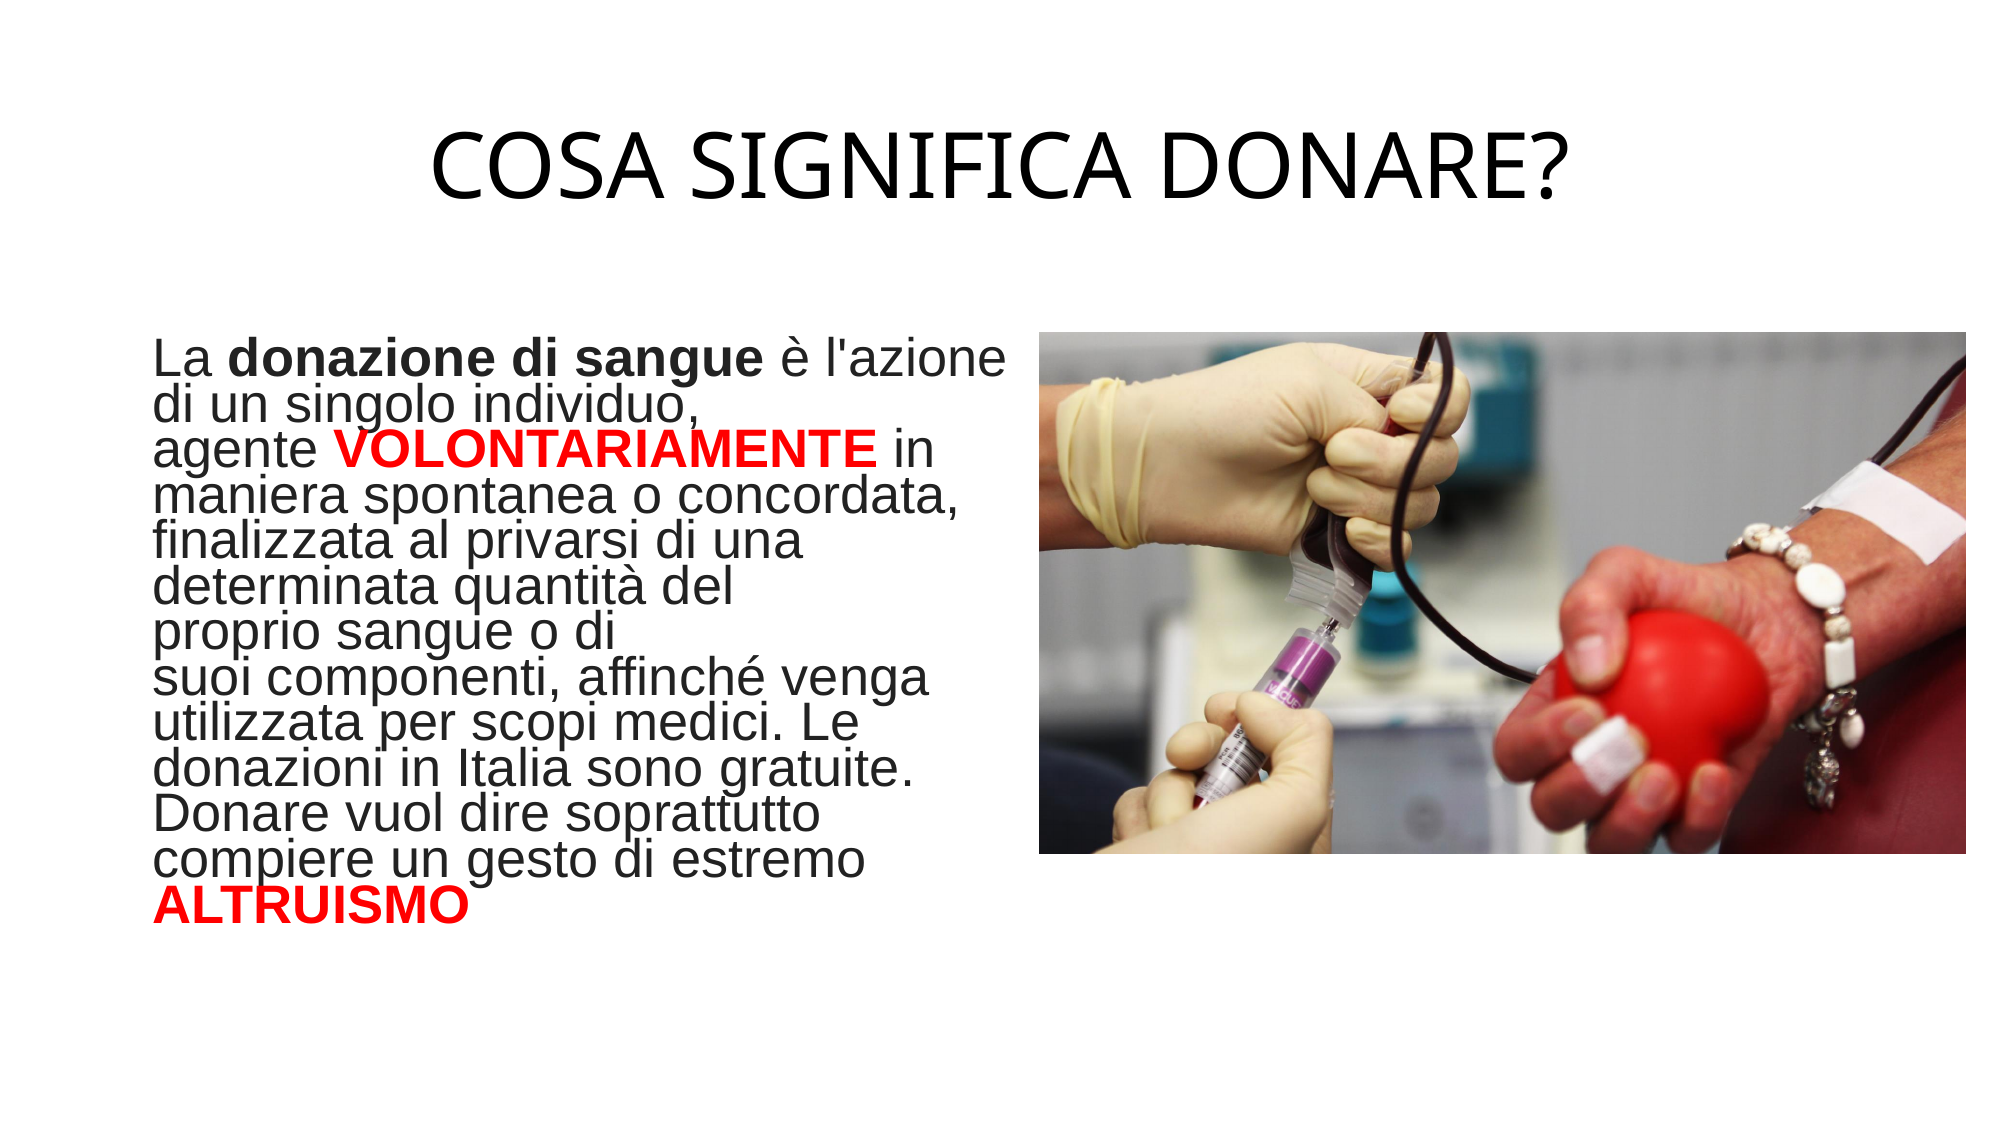

# COSA SIGNIFICA DONARE?
La donazione di sangue è l'azione di un singolo individuo, agente VOLONTARIAMENTE in maniera spontanea o concordata, finalizzata al privarsi di una determinata quantità del proprio sangue o di suoi componenti, affinché venga utilizzata per scopi medici. Le donazioni in Italia sono gratuite. Donare vuol dire soprattutto compiere un gesto di estremo ALTRUISMO